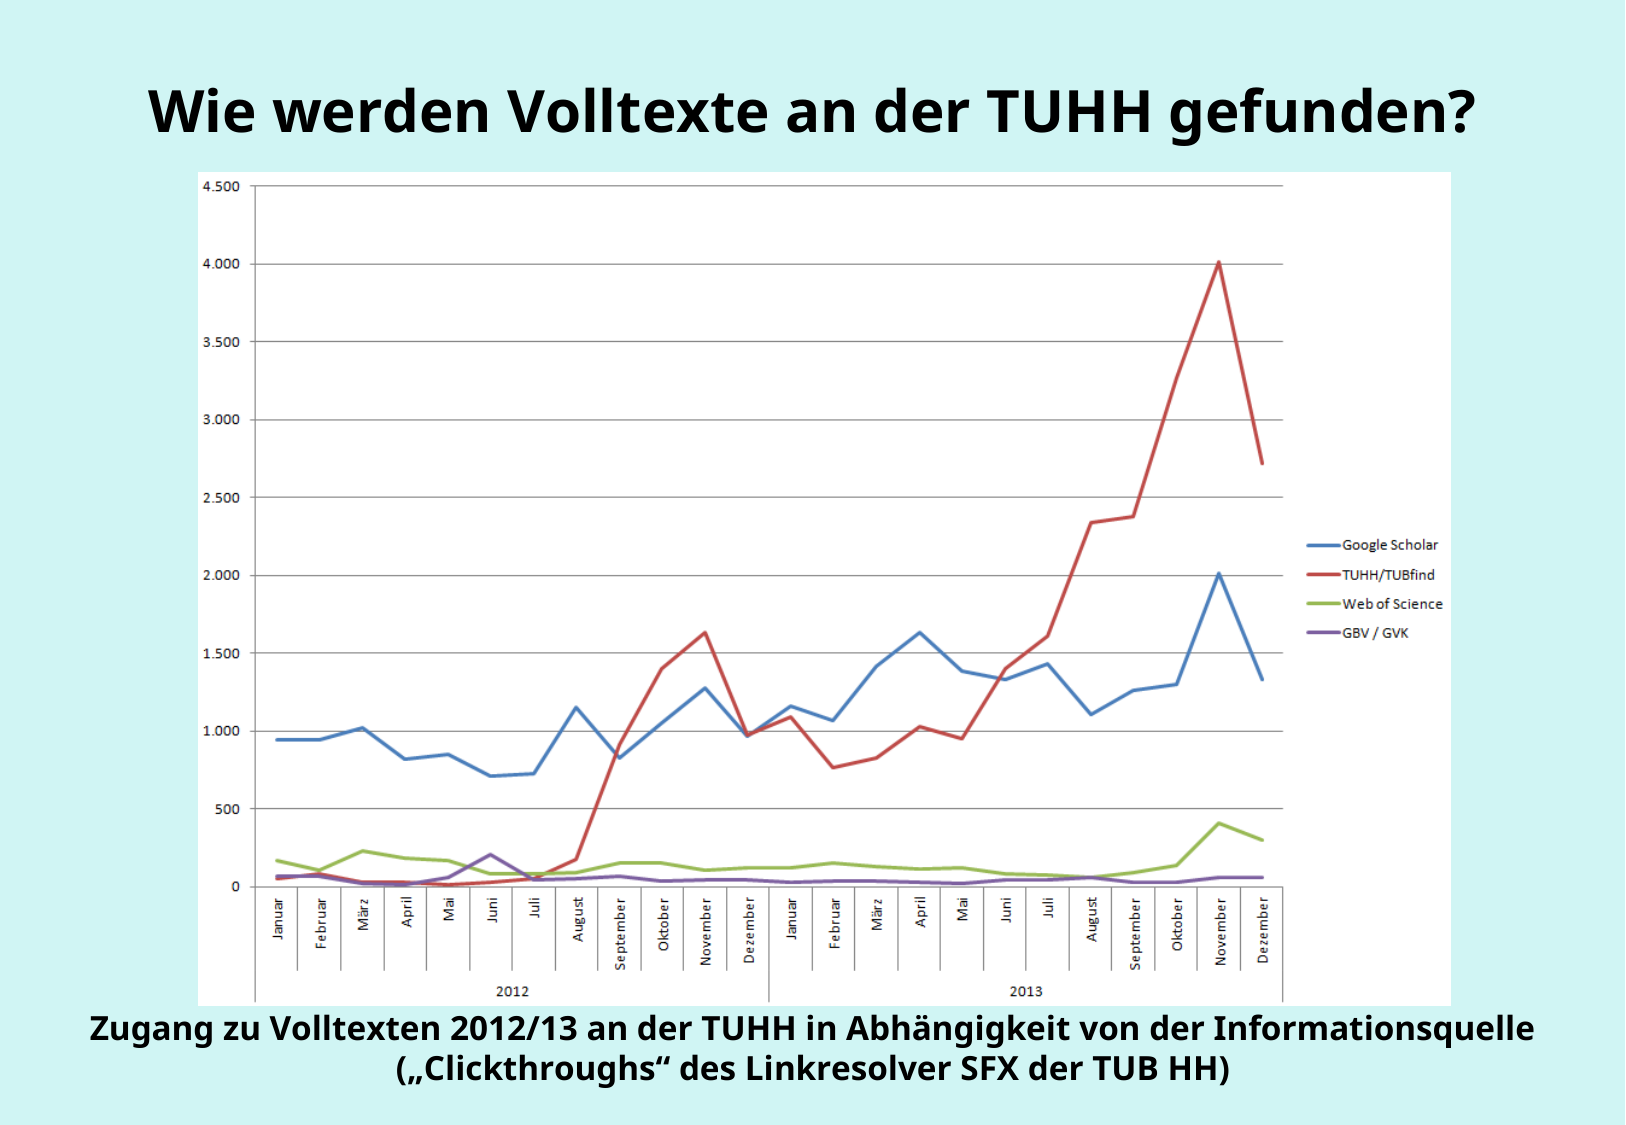

# Wie werden Volltexte an der TUHH gefunden?
Zugang zu Volltexten 2012/13 an der TUHH in Abhängigkeit von der Informationsquelle („Clickthroughs“ des Linkresolver SFX der TUB HH)